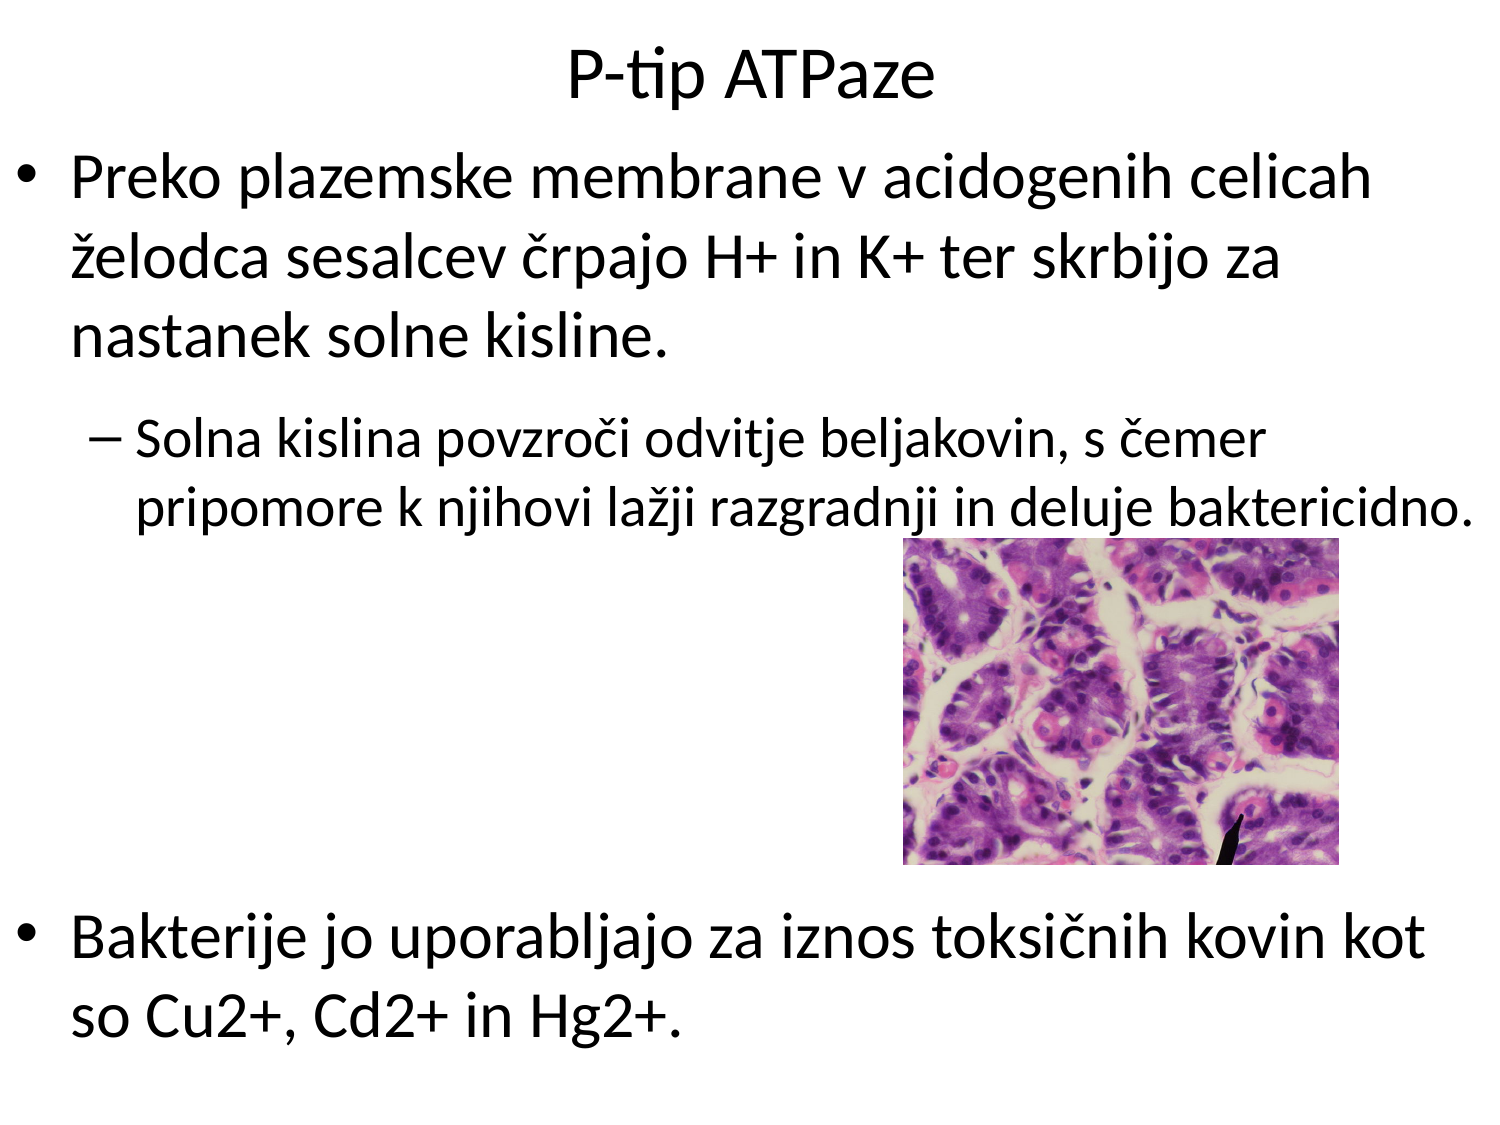

# P-tip ATPaze
Preko plazemske membrane v acidogenih celicah želodca sesalcev črpajo H+ in K+ ter skrbijo za nastanek solne kisline.
Solna kislina povzroči odvitje beljakovin, s čemer pripomore k njihovi lažji razgradnji in deluje baktericidno.
Bakterije jo uporabljajo za iznos toksičnih kovin kot so Cu2+, Cd2+ in Hg2+.